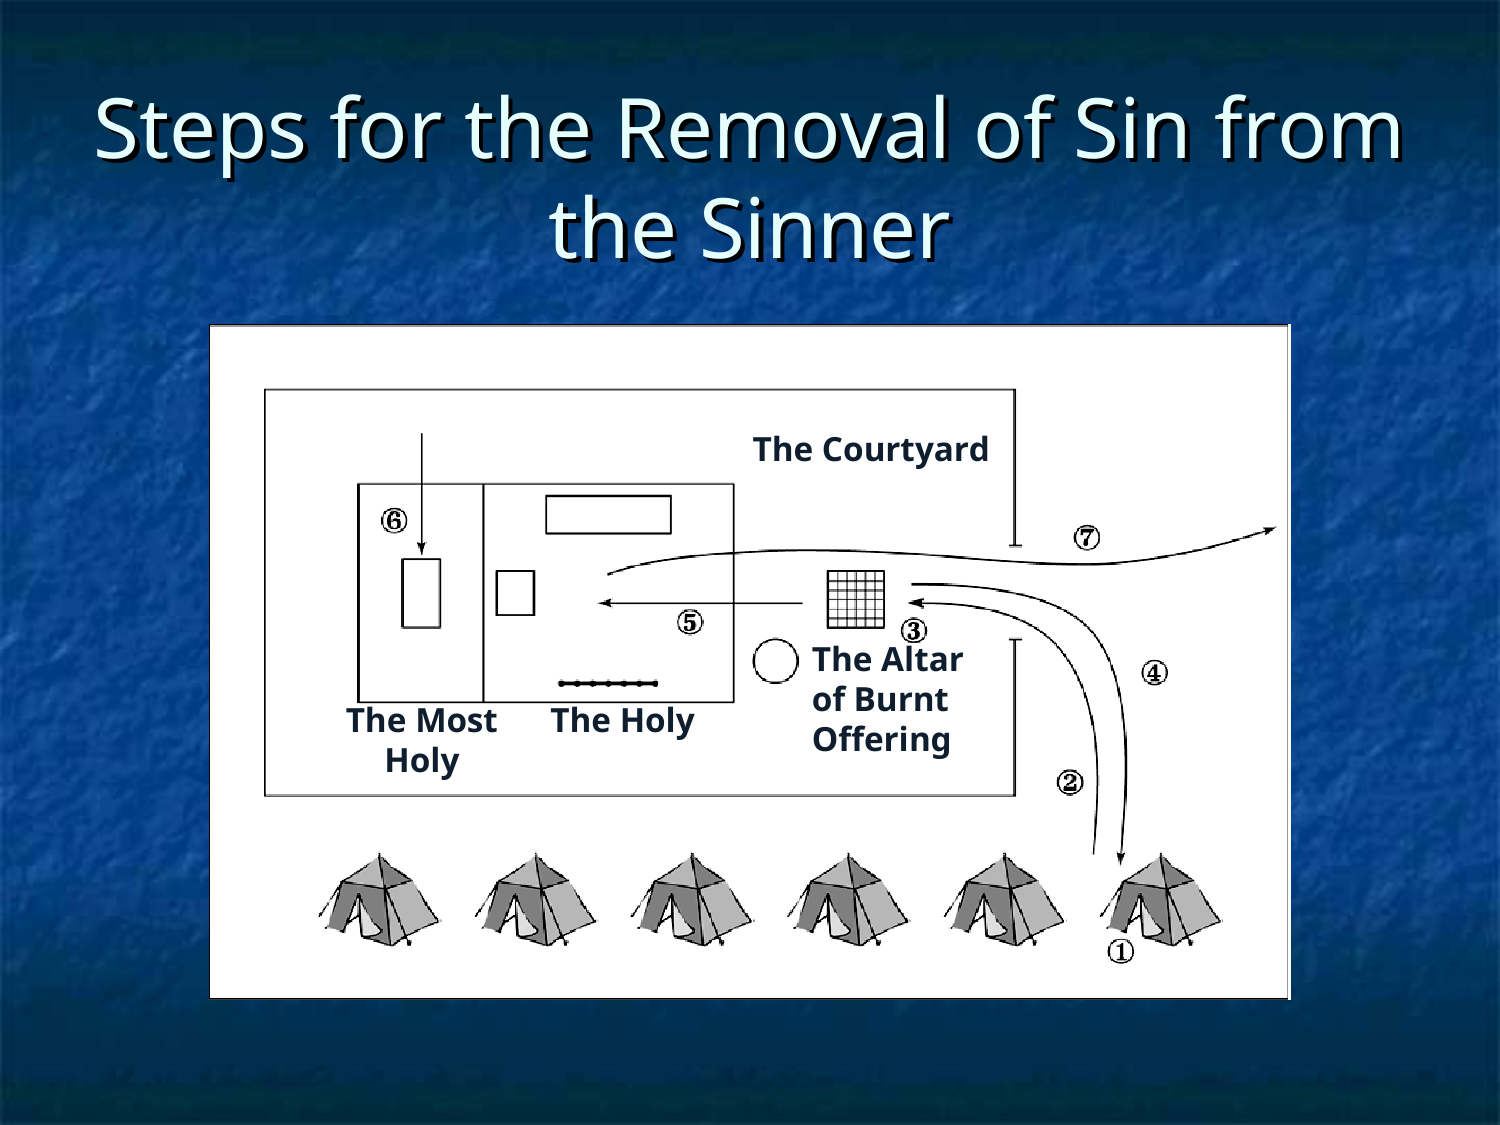

# Steps for the Removal of Sin from the Sinner
The Courtyard
The Altar of Burnt Offering
The Most Holy
The Holy